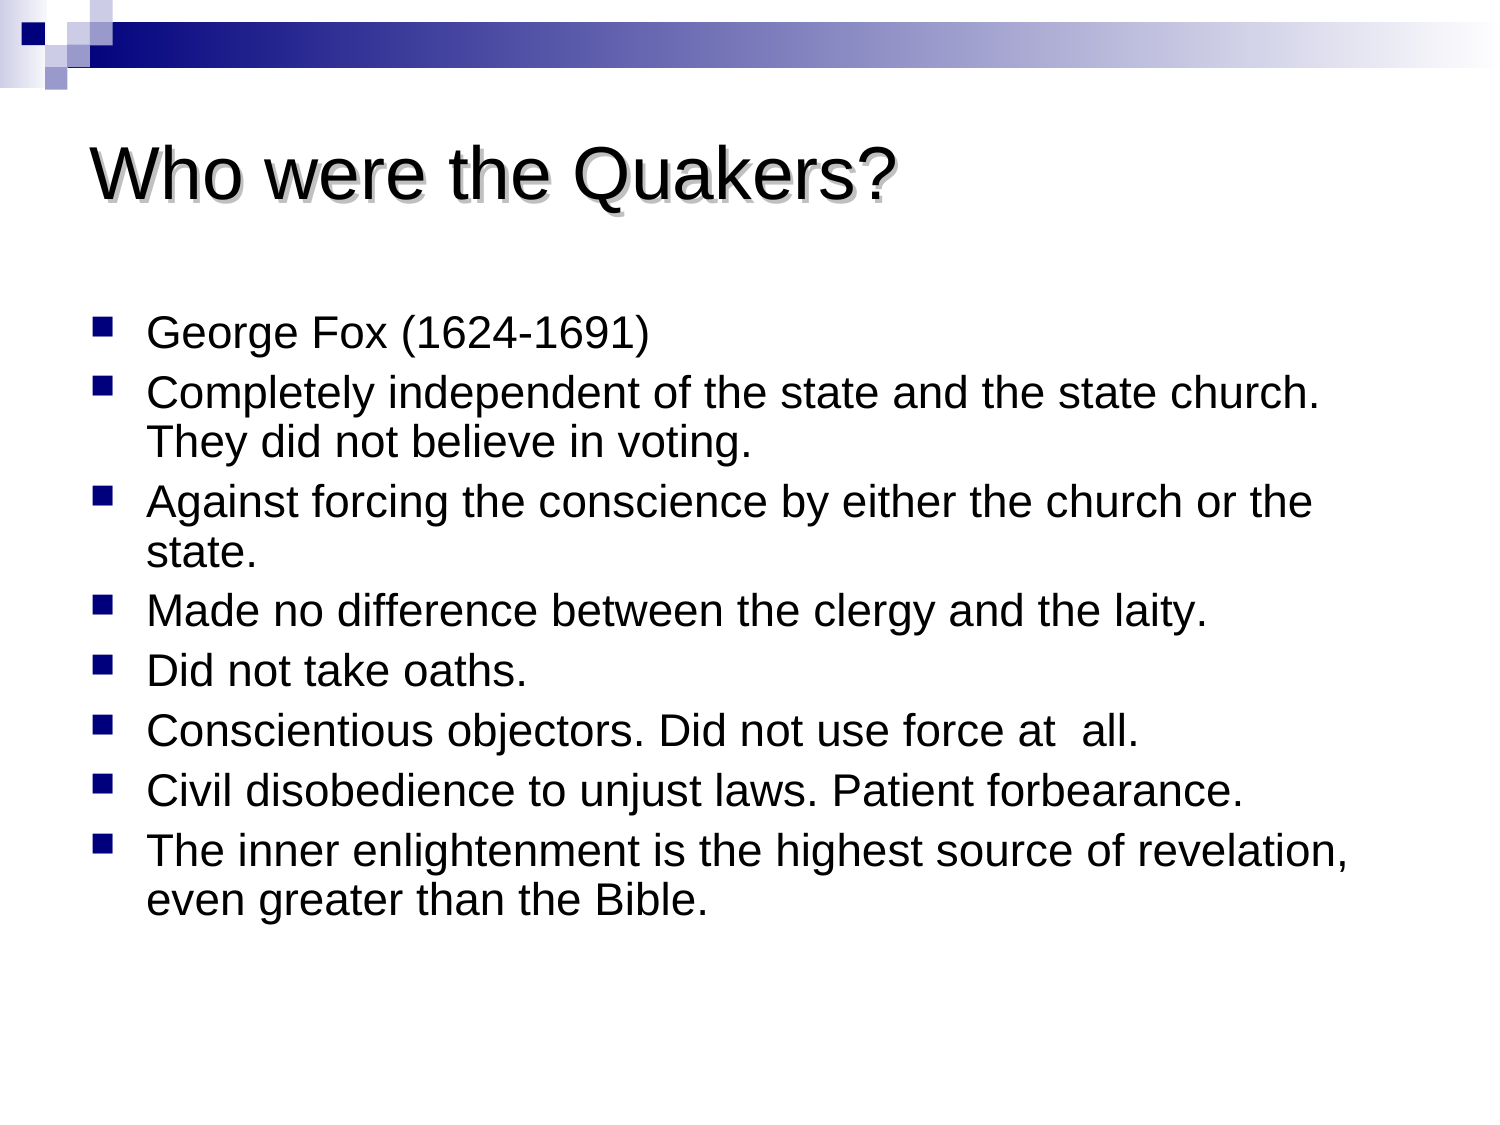

# Who were the Quakers?
George Fox (1624-1691)
Completely independent of the state and the state church. They did not believe in voting.
Against forcing the conscience by either the church or the state.
Made no difference between the clergy and the laity.
Did not take oaths.
Conscientious objectors. Did not use force at all.
Civil disobedience to unjust laws. Patient forbearance.
The inner enlightenment is the highest source of revelation, even greater than the Bible.